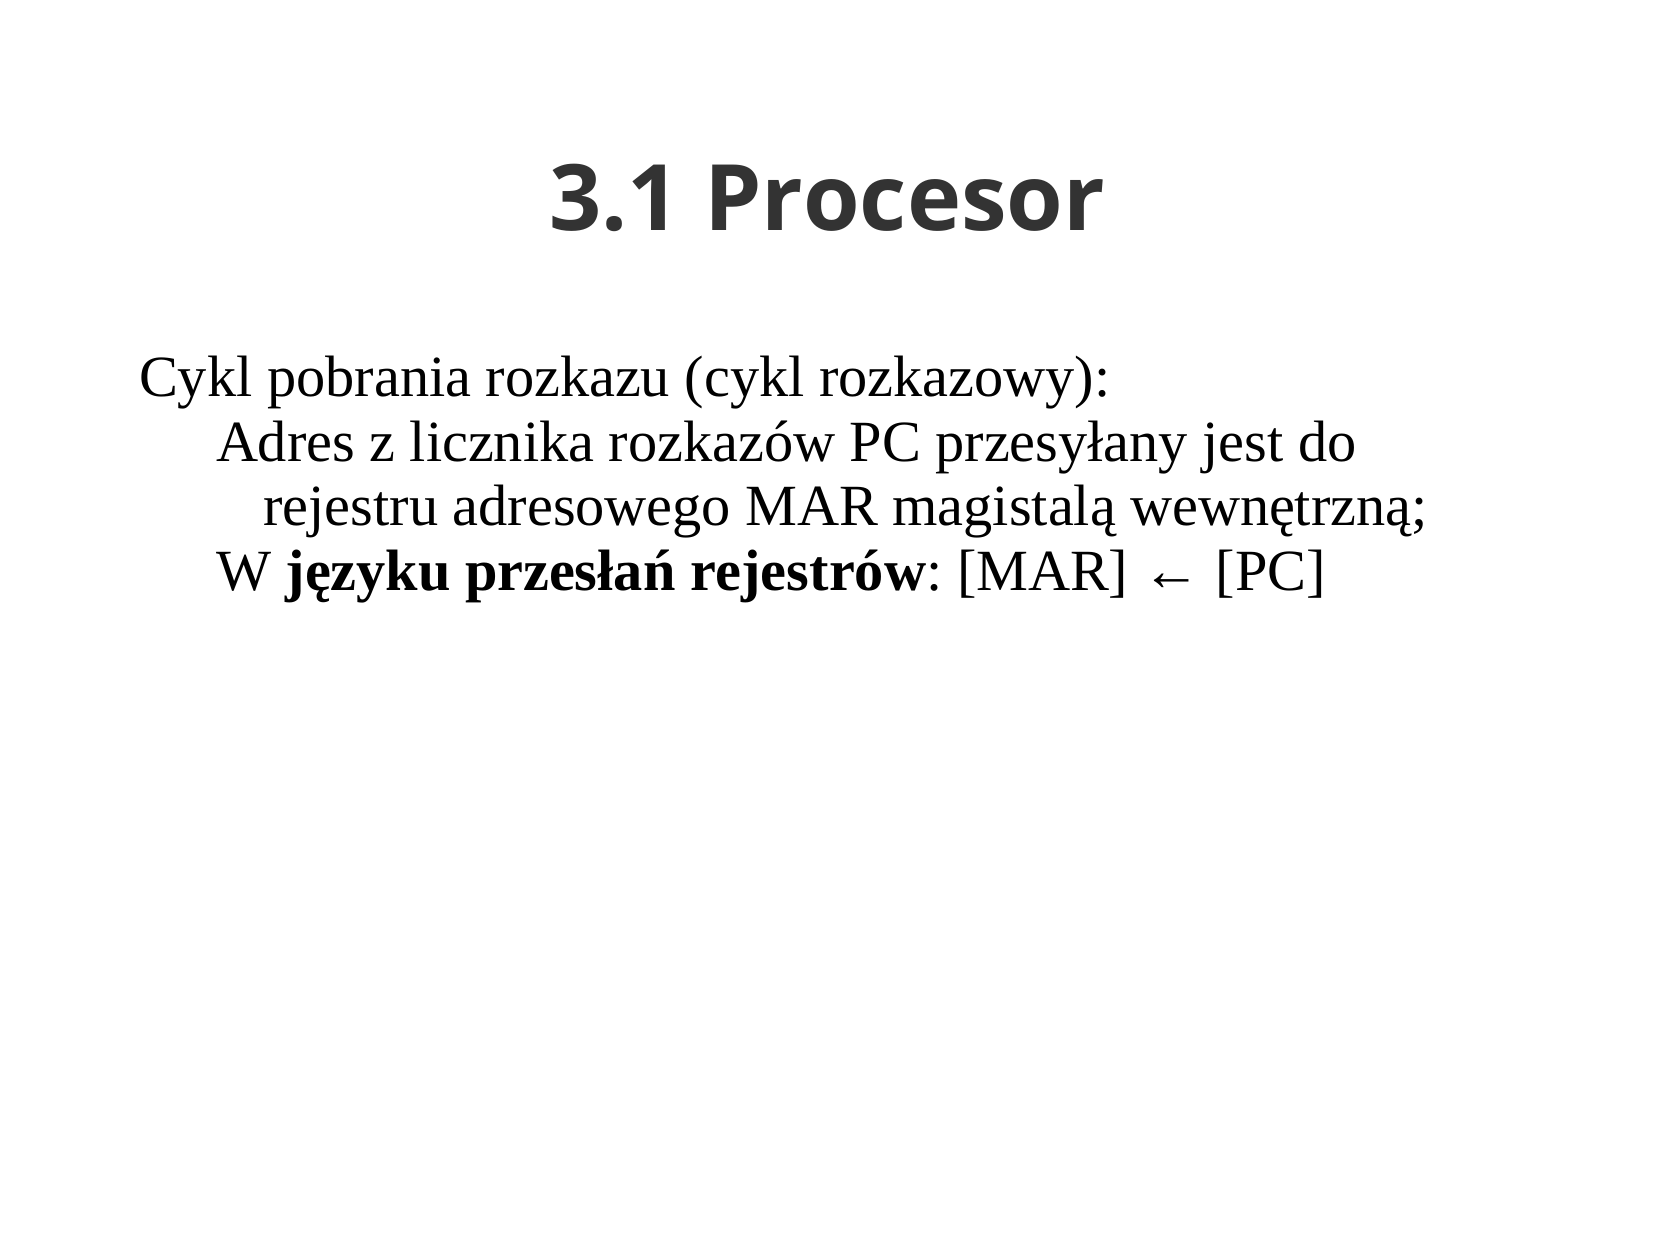

# 3.1 Procesor
Cykl pobrania rozkazu (cykl rozkazowy):
Adres z licznika rozkazów PC przesyłany jest do rejestru adresowego MAR magistalą wewnętrzną;
W języku przesłań rejestrów: [MAR] ← [PC]